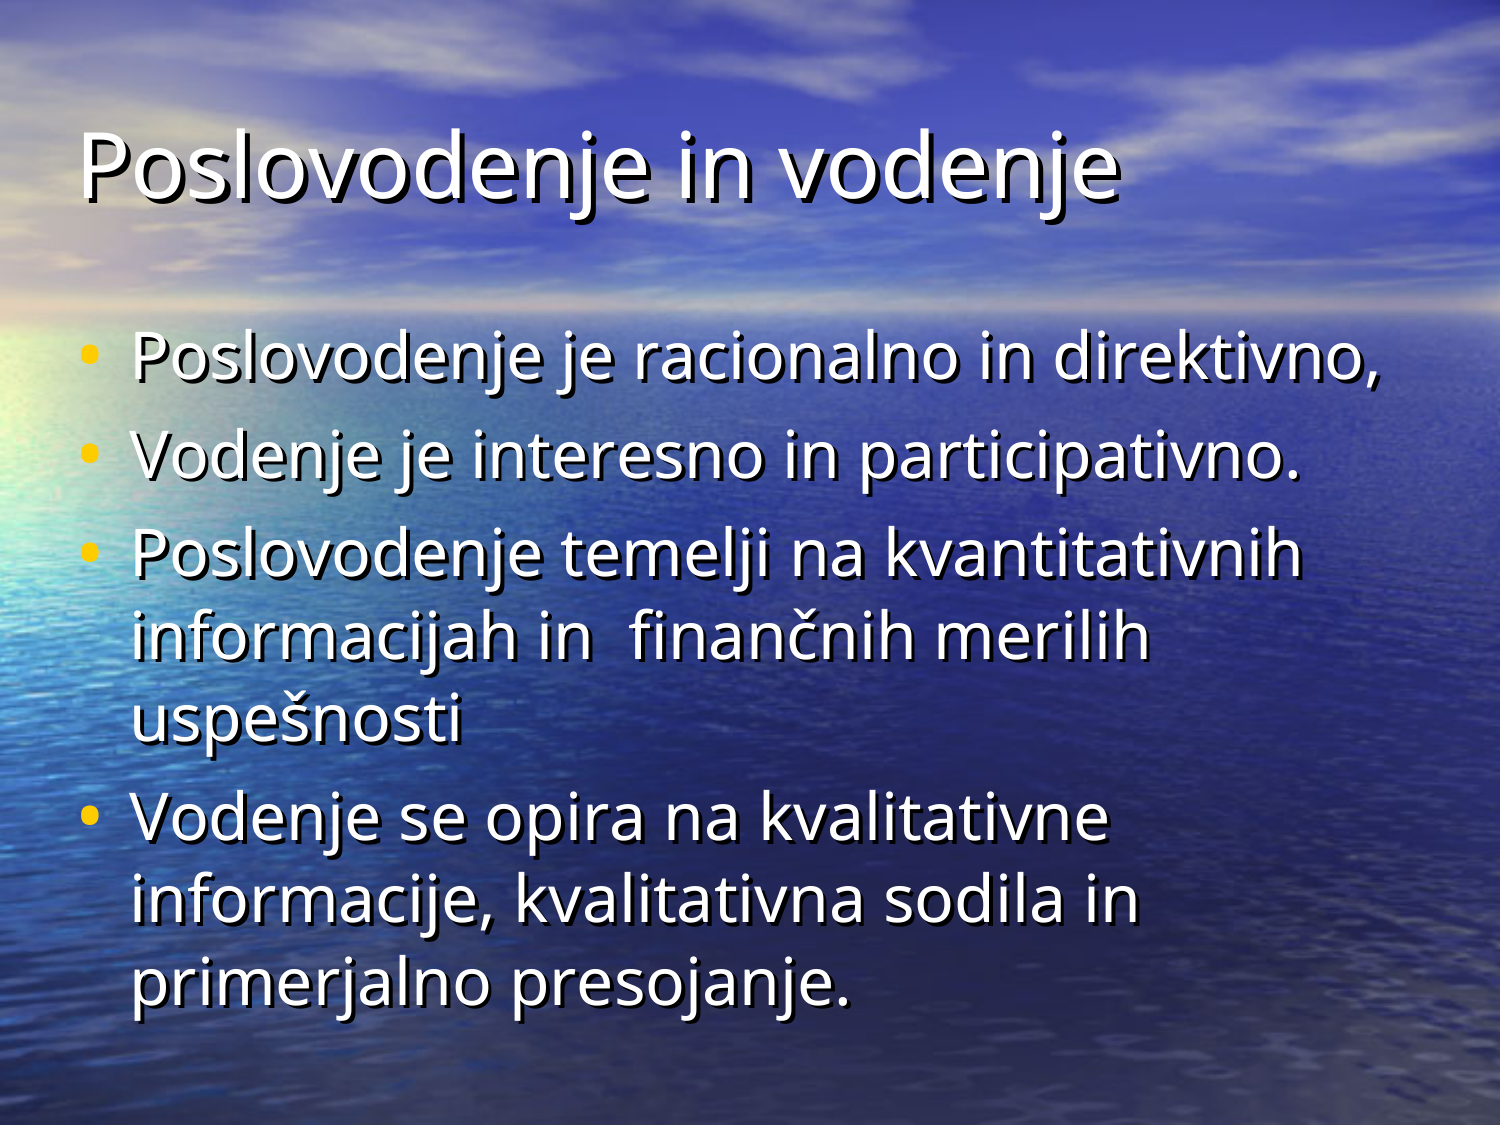

# Poslovodenje in vodenje
Poslovodenje je racionalno in direktivno,
Vodenje je interesno in participativno.
Poslovodenje temelji na kvantitativnih informacijah in finančnih merilih uspešnosti
Vodenje se opira na kvalitativne informacije, kvalitativna sodila in primerjalno presojanje.